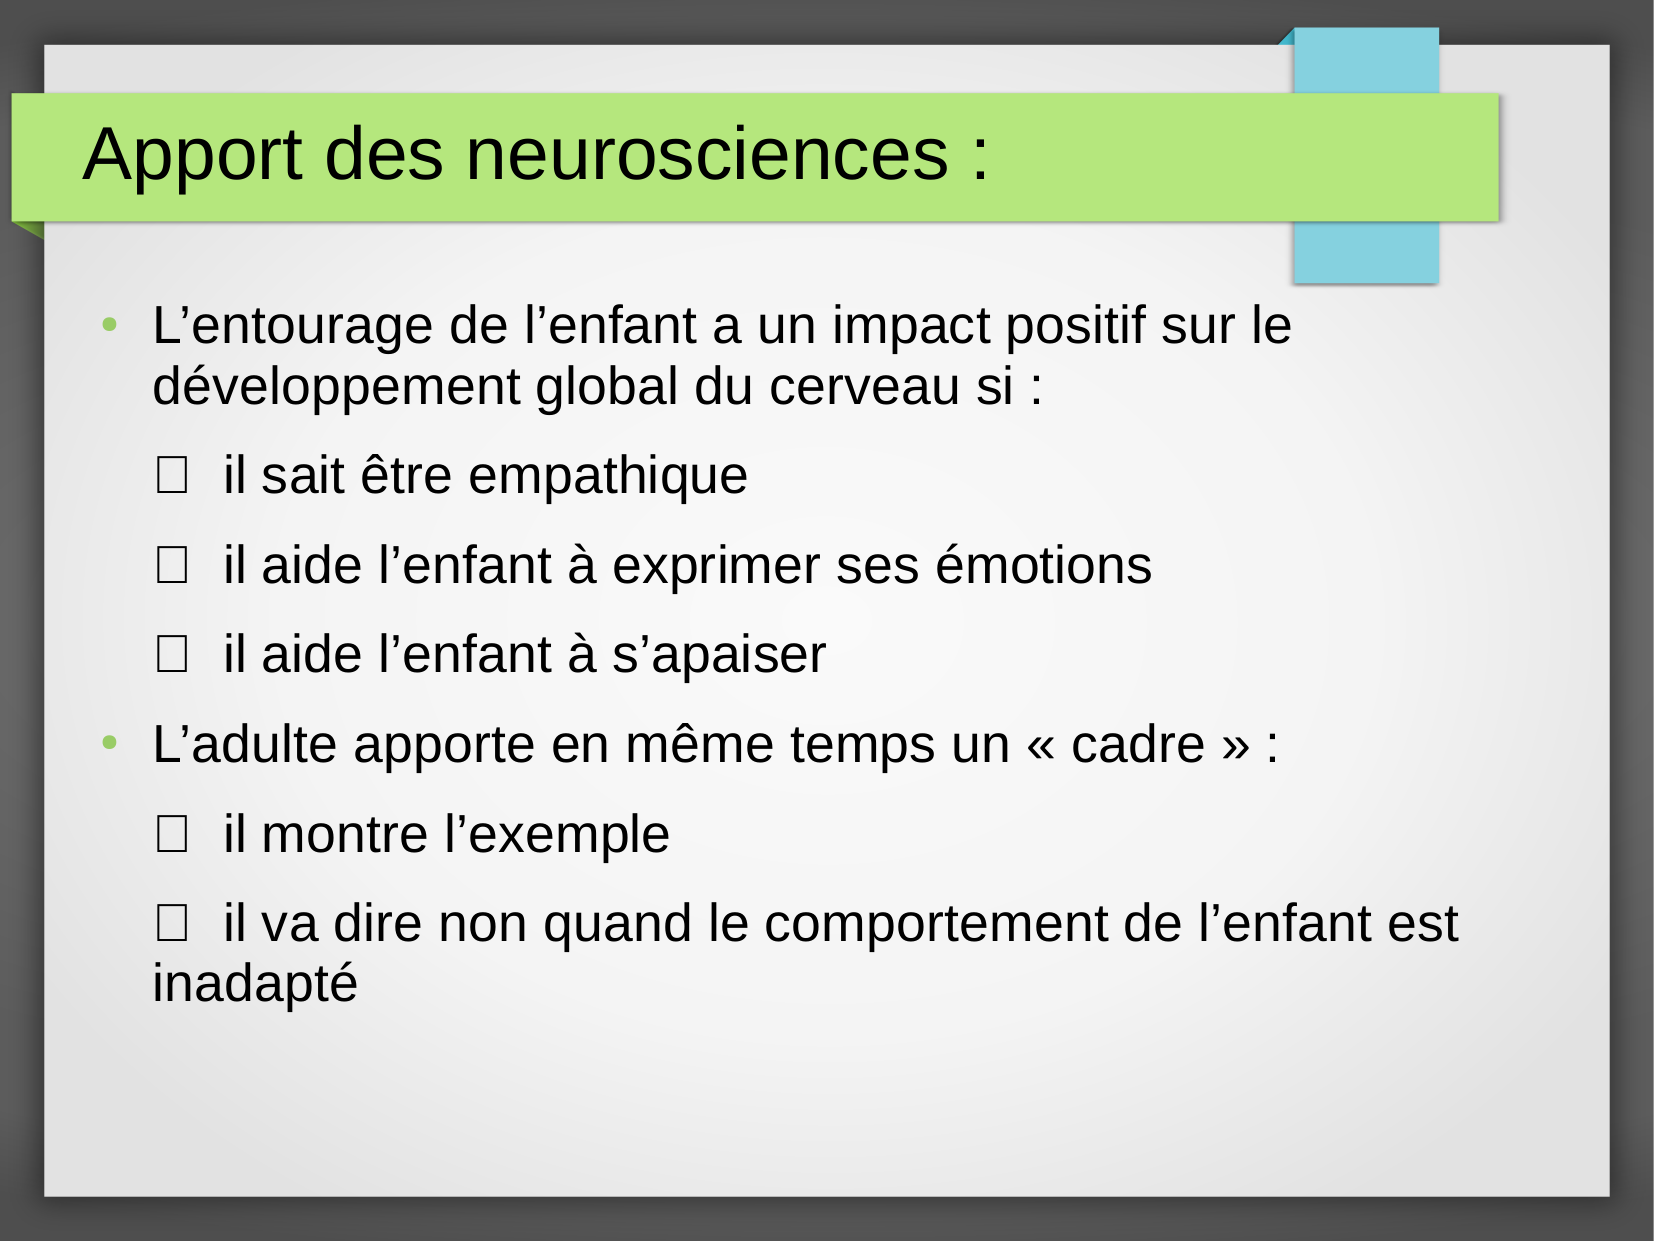

# Apport des neurosciences :
L’entourage de l’enfant a un impact positif sur le développement global du cerveau si :
 il sait être empathique
 il aide l’enfant à exprimer ses émotions
 il aide l’enfant à s’apaiser
L’adulte apporte en même temps un « cadre » :
 il montre l’exemple
 il va dire non quand le comportement de l’enfant est inadapté